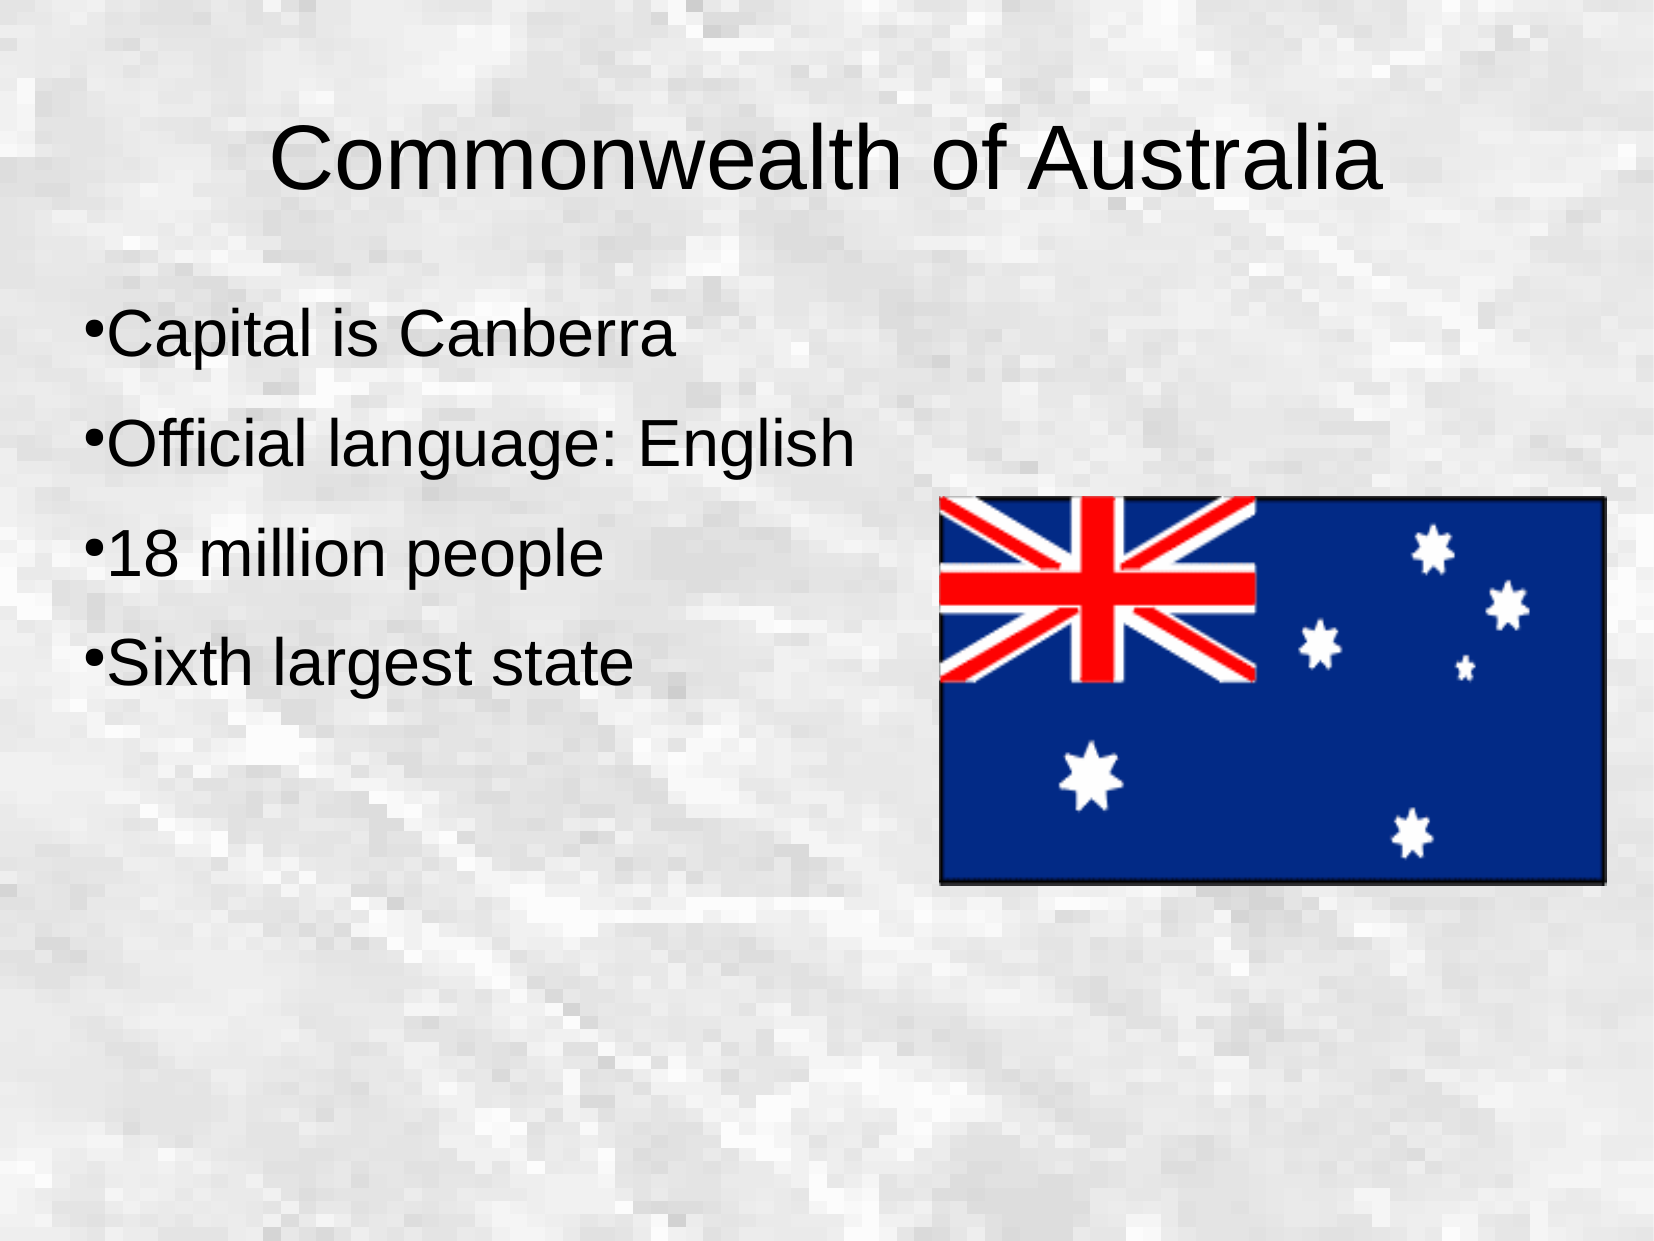

# Commonwealth of Australia
Capital is Canberra
Official language: English
18 million people
Sixth largest state